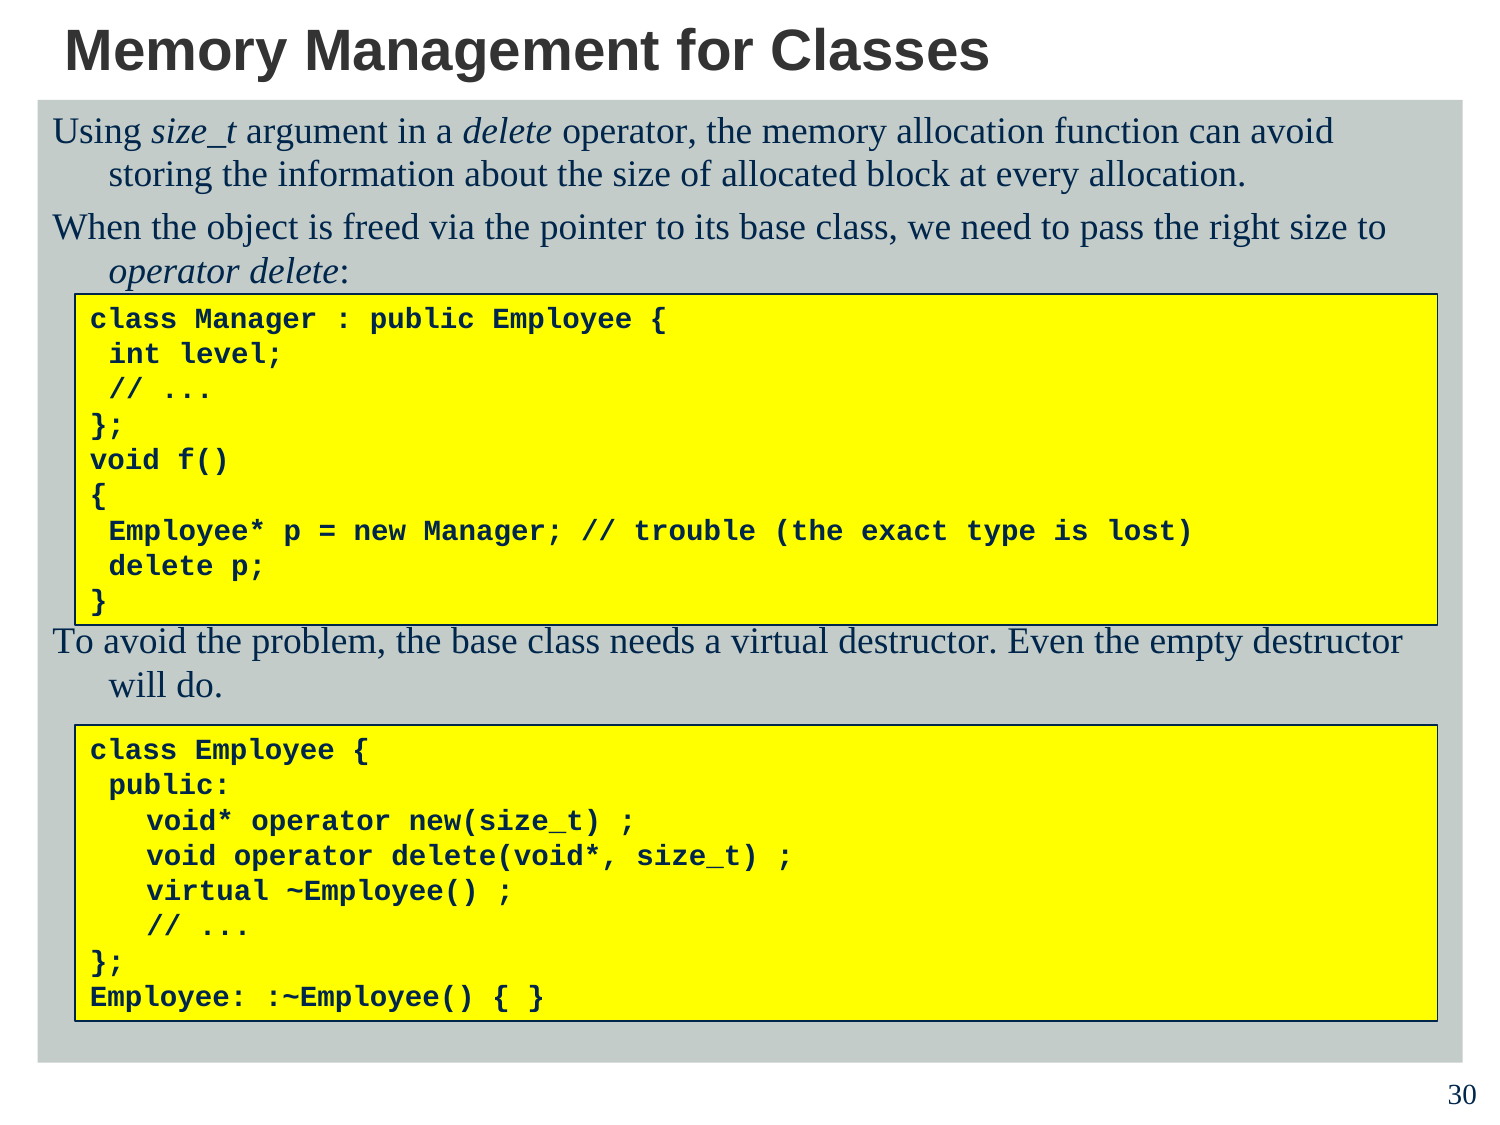

# Memory Management for Classes
Using size_t argument in a delete operator, the memory allocation function can avoid storing the information about the size of allocated block at every allocation.
When the object is freed via the pointer to its base class, we need to pass the right size to operator delete:
To avoid the problem, the base class needs a virtual destructor. Even the empty destructor will do.
class Manager : public Employee {
	int level;
	// ...
};
void f()
{
	Employee* p = new Manager; // trouble (the exact type is lost)
	delete p;
}
class Employee {
	public:
		void* operator new(size_t) ;
		void operator delete(void*, size_t) ;
		virtual ~Employee() ;
		// ...
};
Employee: :~Employee() { }